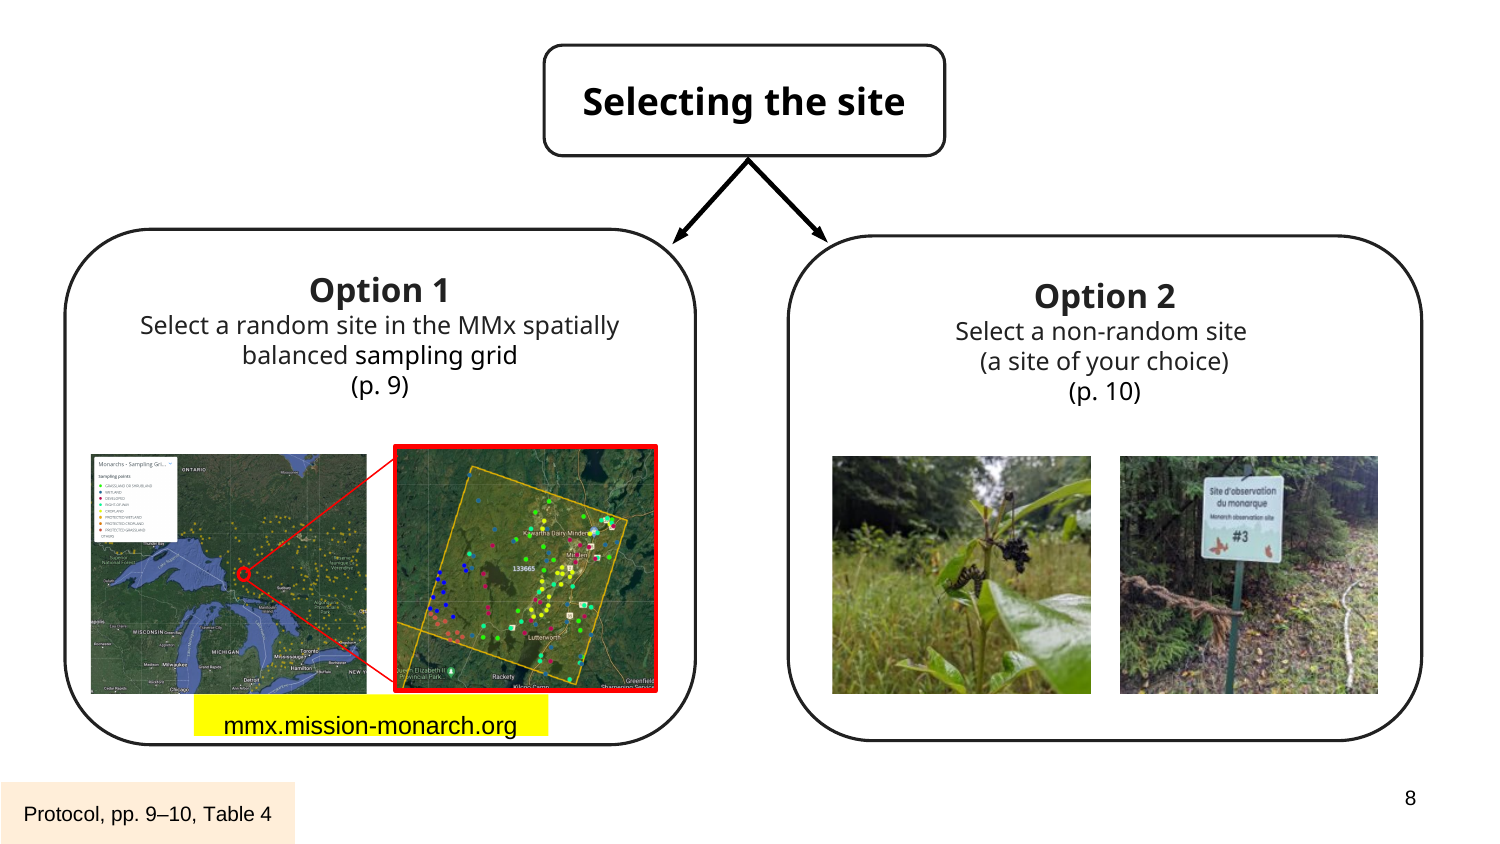

Selecting the site
Option 1
Select a random site in the MMx spatially balanced sampling grid
(p. 9)
mmx.mission-monarch.org
Option 2
Select a non-random site
(a site of your choice)
(p. 10)
Protocol, pp. 9–10, Table 4